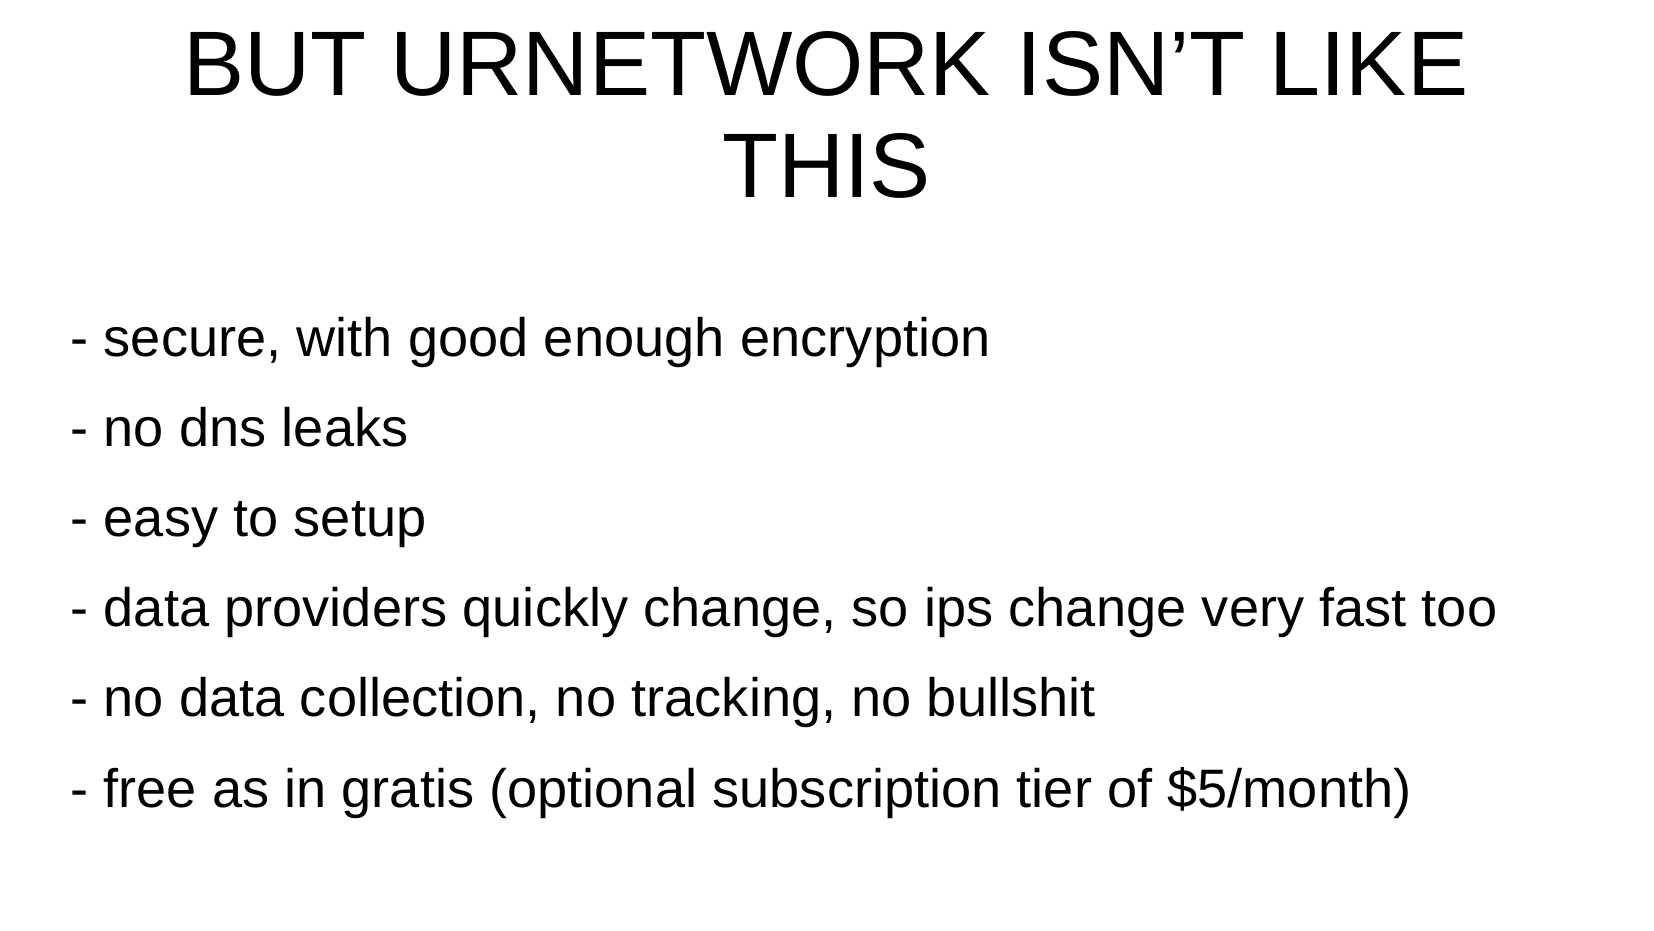

# BUT URNETWORK ISN’T LIKE THIS
- secure, with good enough encryption
- no dns leaks
- easy to setup
- data providers quickly change, so ips change very fast too
- no data collection, no tracking, no bullshit
- free as in gratis (optional subscription tier of $5/month)